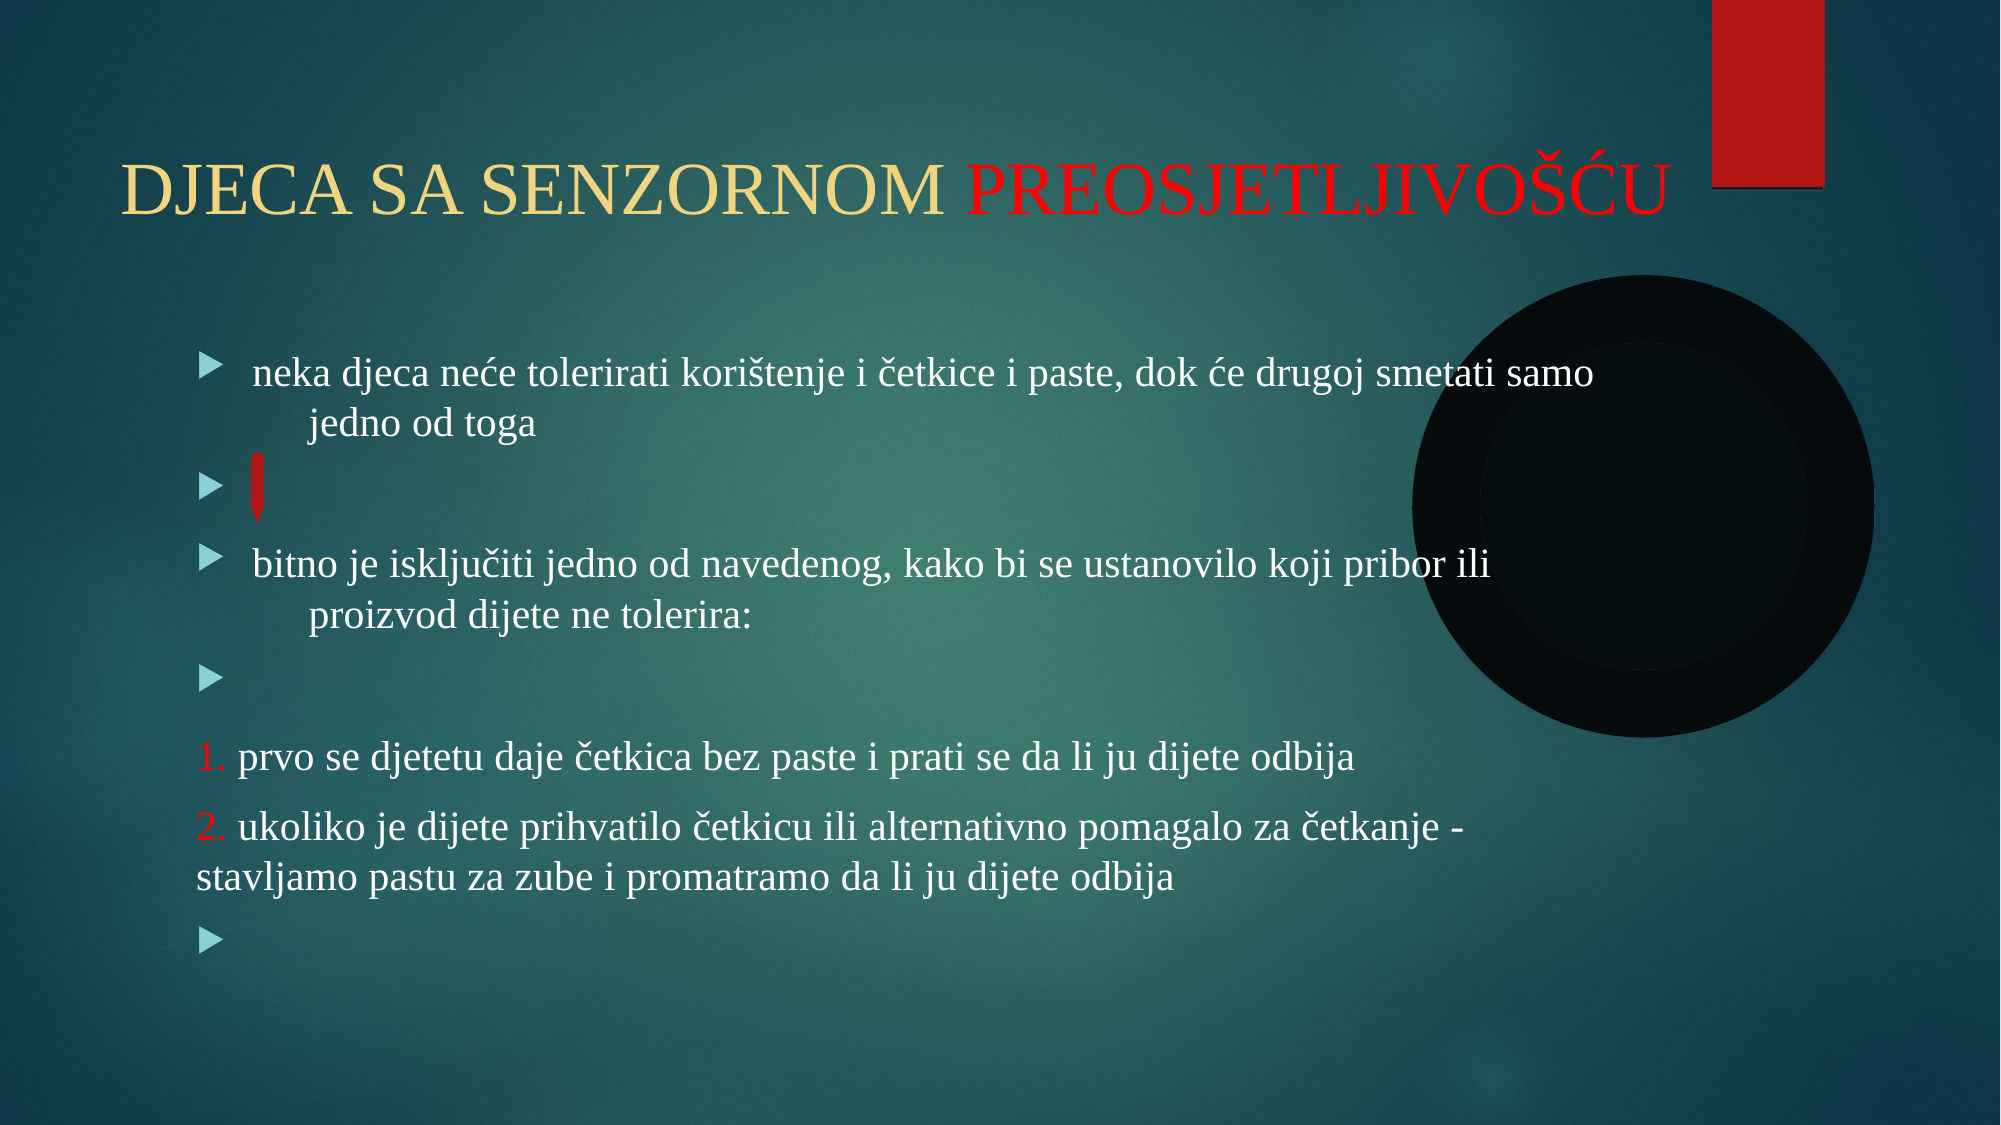

# DJECA SA SENZORNOM PREOSJETLJIVOŠĆU
neka djeca neće tolerirati korištenje i četkice i paste, dok će drugoj smetati samo jedno od toga
bitno je isključiti jedno od navedenog, kako bi se ustanovilo koji pribor ili proizvod dijete ne tolerira:
1. prvo se djetetu daje četkica bez paste i prati se da li ju dijete odbija
2. ukoliko je dijete prihvatilo četkicu ili alternativno pomagalo za četkanje - stavljamo pastu za zube i promatramo da li ju dijete odbija